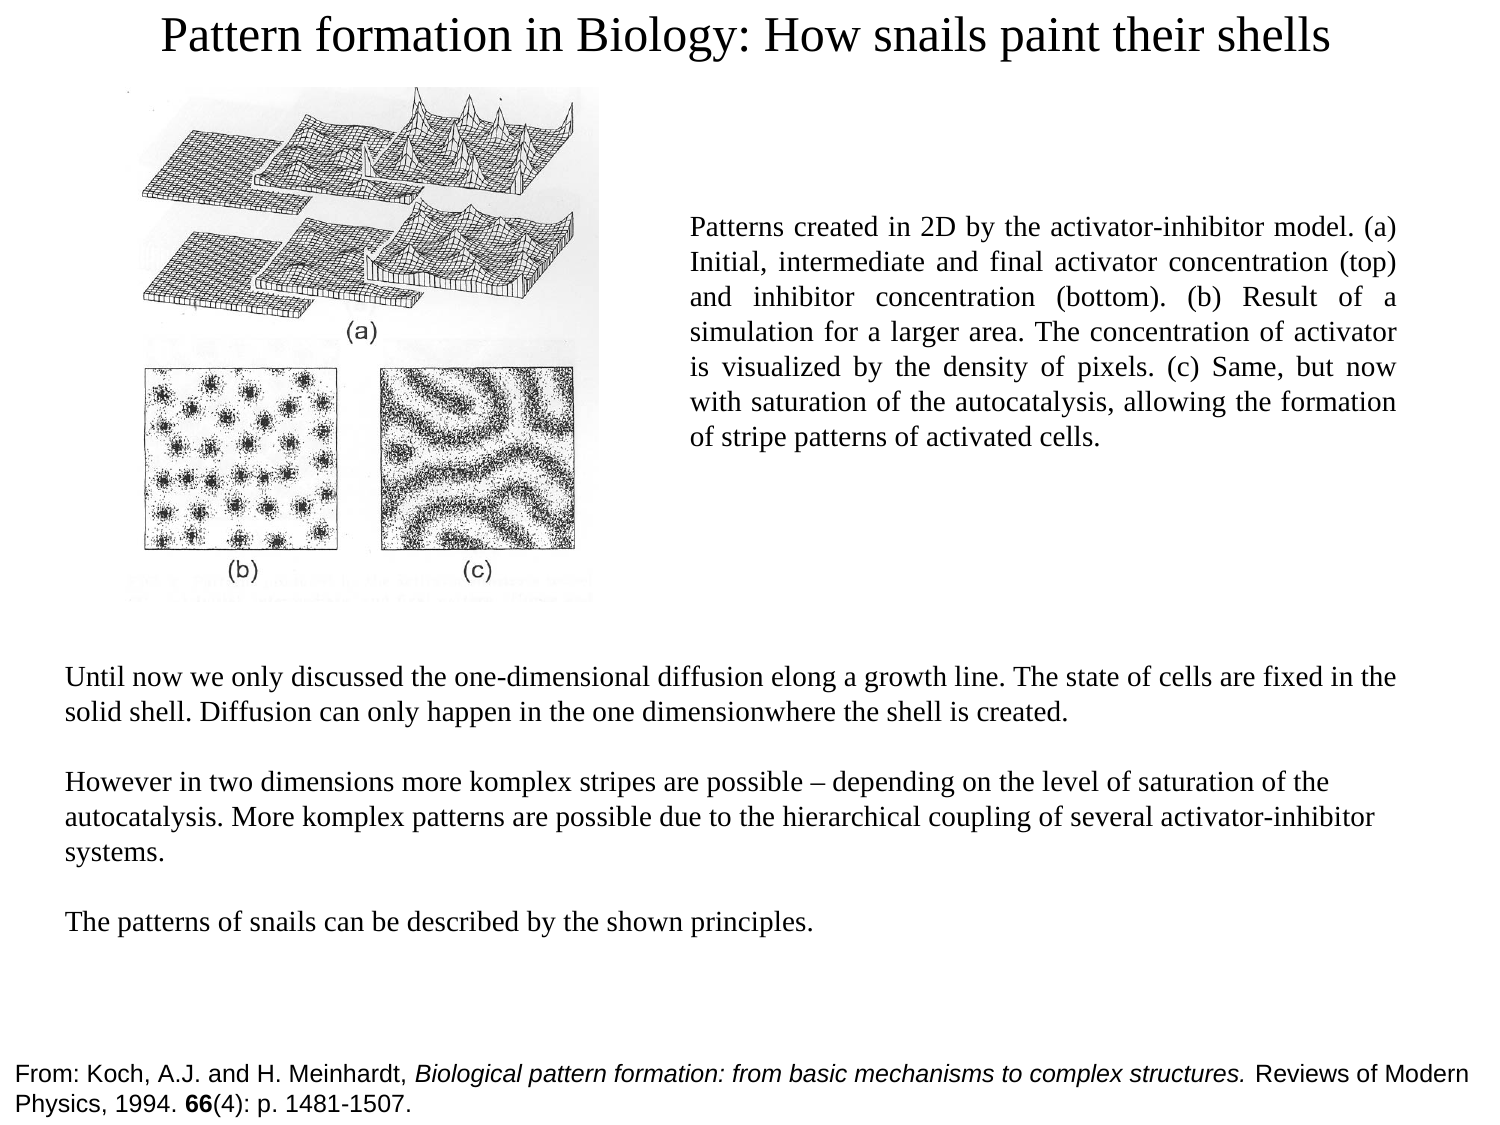

# Pattern formation in Biology: How snails paint their shells
Patterns created in 2D by the activator-inhibitor model. (a) Initial, intermediate and final activator concentration (top) and inhibitor concentration (bottom). (b) Result of a simulation for a larger area. The concentration of activator is visualized by the density of pixels. (c) Same, but now with saturation of the autocatalysis, allowing the formation of stripe patterns of activated cells.
Until now we only discussed the one-dimensional diffusion elong a growth line. The state of cells are fixed in the solid shell. Diffusion can only happen in the one dimensionwhere the shell is created.
However in two dimensions more komplex stripes are possible – depending on the level of saturation of the autocatalysis. More komplex patterns are possible due to the hierarchical coupling of several activator-inhibitor systems.
The patterns of snails can be described by the shown principles.
From: Koch, A.J. and H. Meinhardt, Biological pattern formation: from basic mechanisms to complex structures. Reviews of Modern Physics, 1994. 66(4): p. 1481-1507.